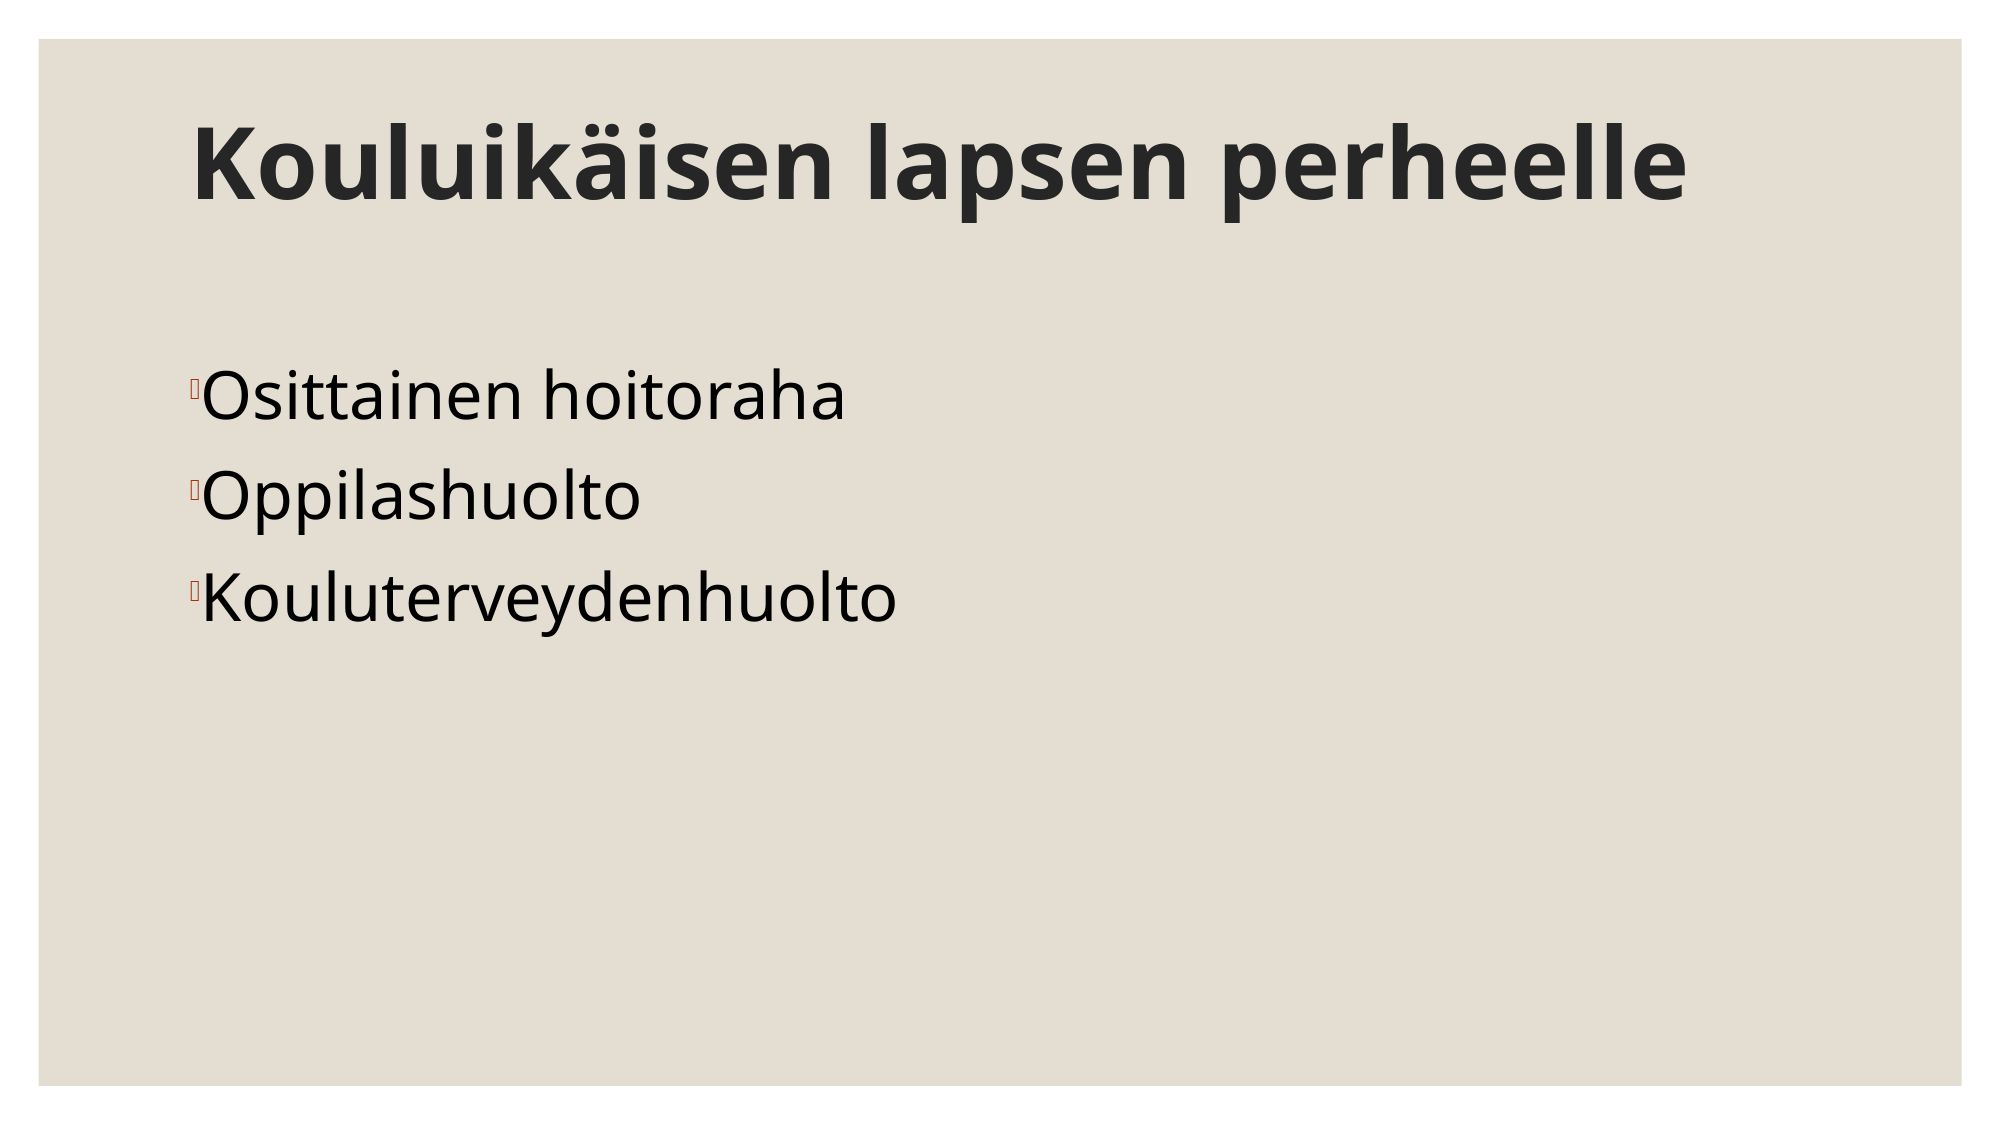

# Kouluikäisen lapsen perheelle
Osittainen hoitoraha
Oppilashuolto
Kouluterveydenhuolto